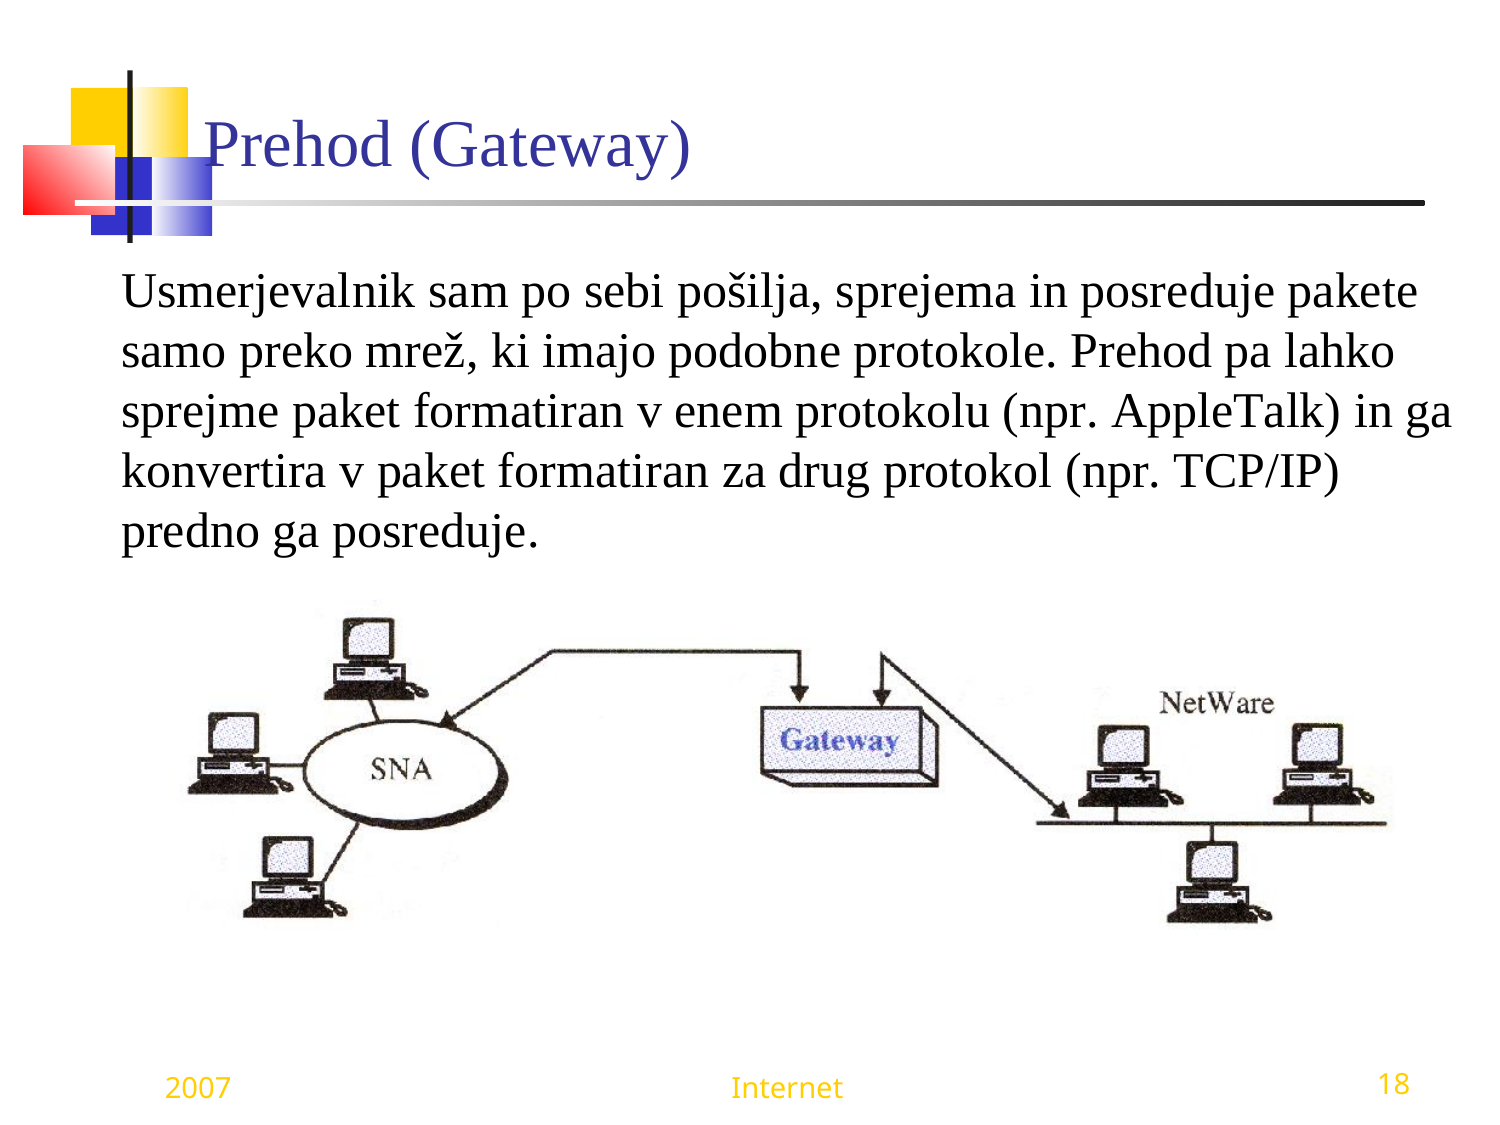

# Prehod (Gateway)
	Usmerjevalnik sam po sebi pošilja, sprejema in posreduje pakete samo preko mrež, ki imajo podobne protokole. Prehod pa lahko sprejme paket formatiran v enem protokolu (npr. AppleTalk) in ga konvertira v paket formatiran za drug protokol (npr. TCP/IP) predno ga posreduje.
2007
Internet